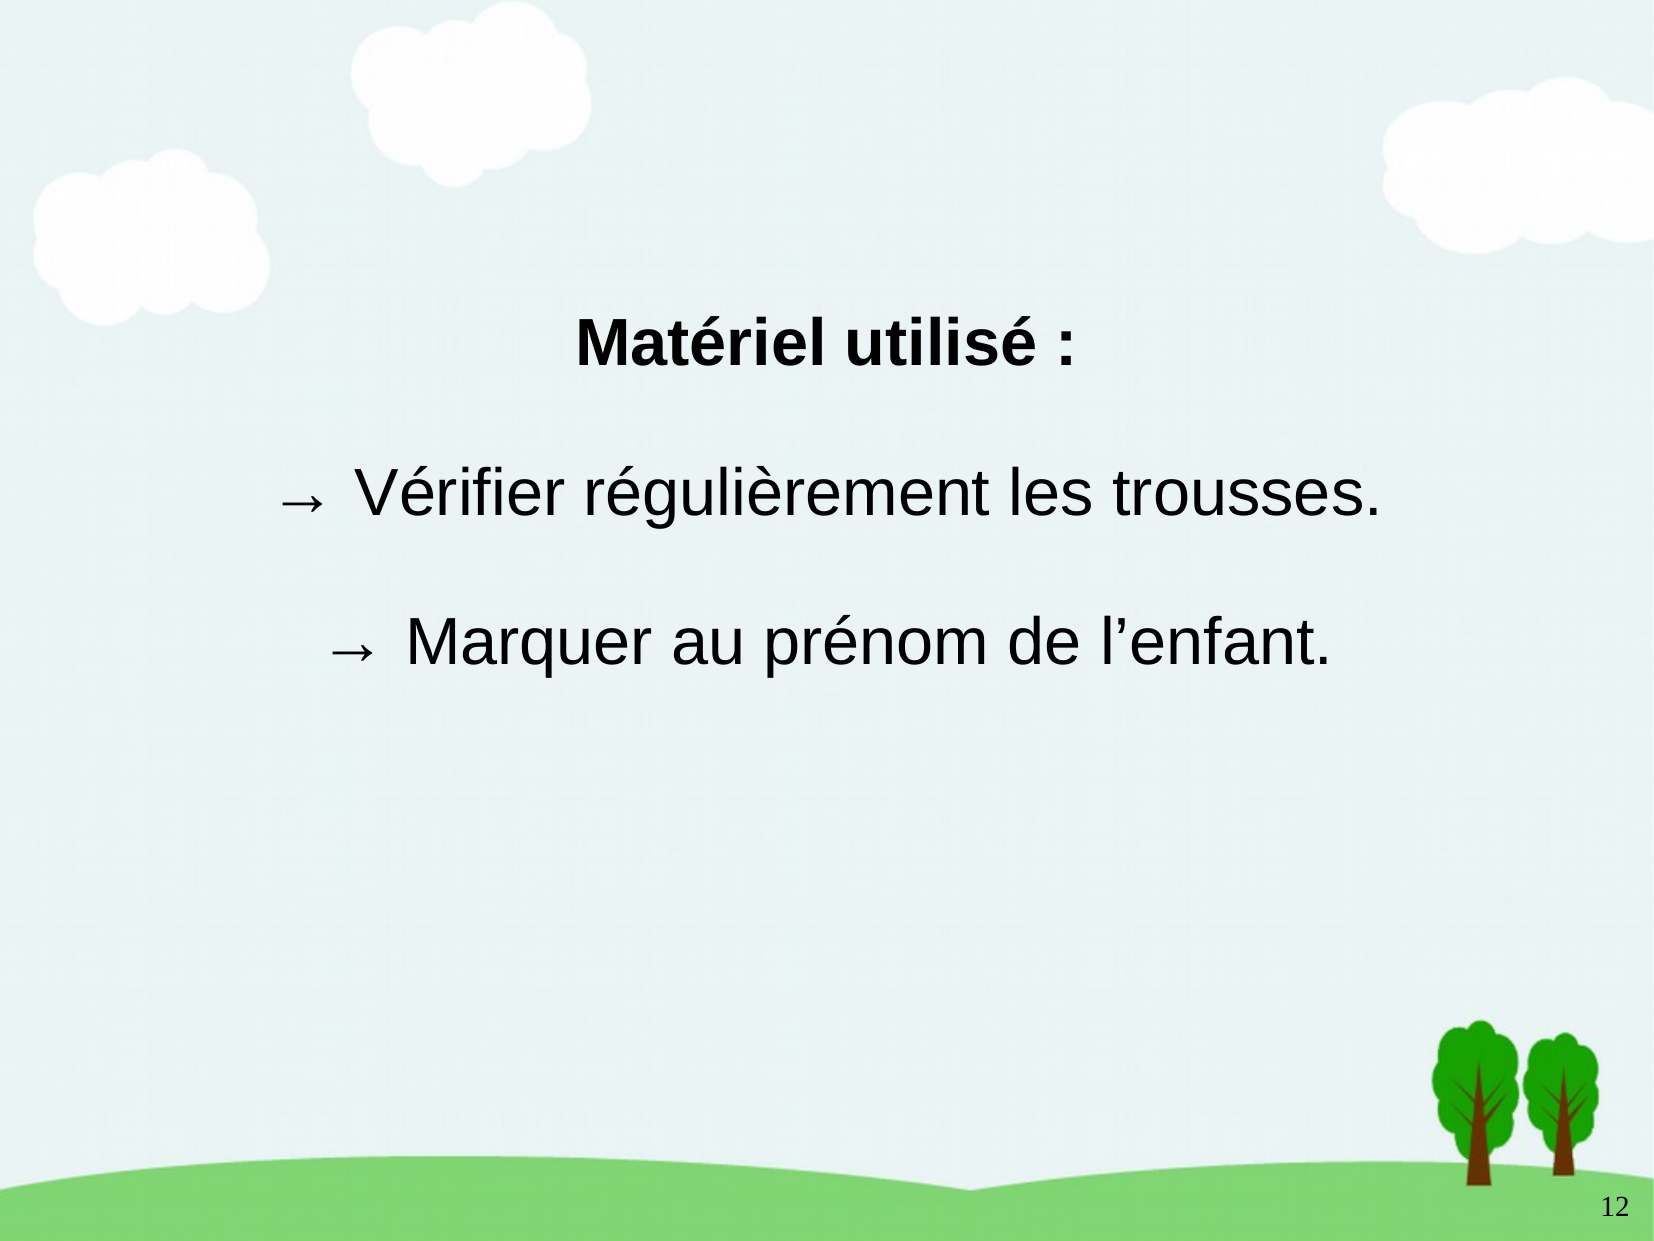

# Matériel utilisé :
→ Vérifier régulièrement les trousses.
→ Marquer au prénom de l’enfant.
12